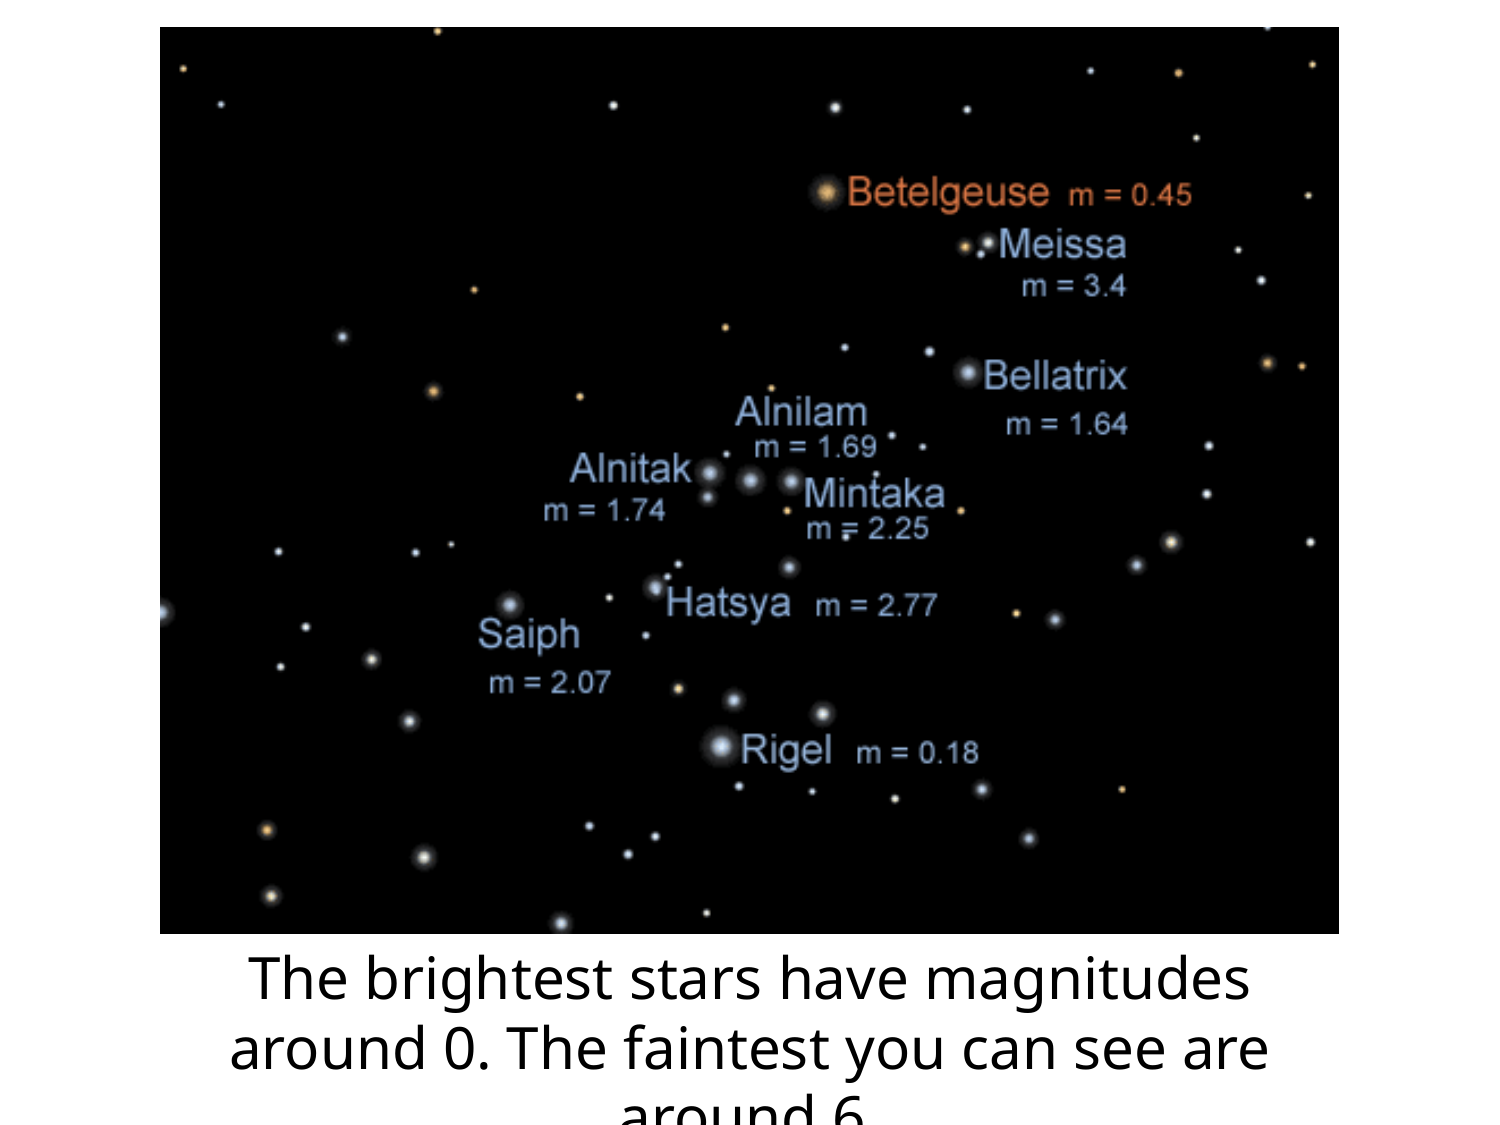

The brightest stars have magnitudes around 0. The faintest you can see are around 6.